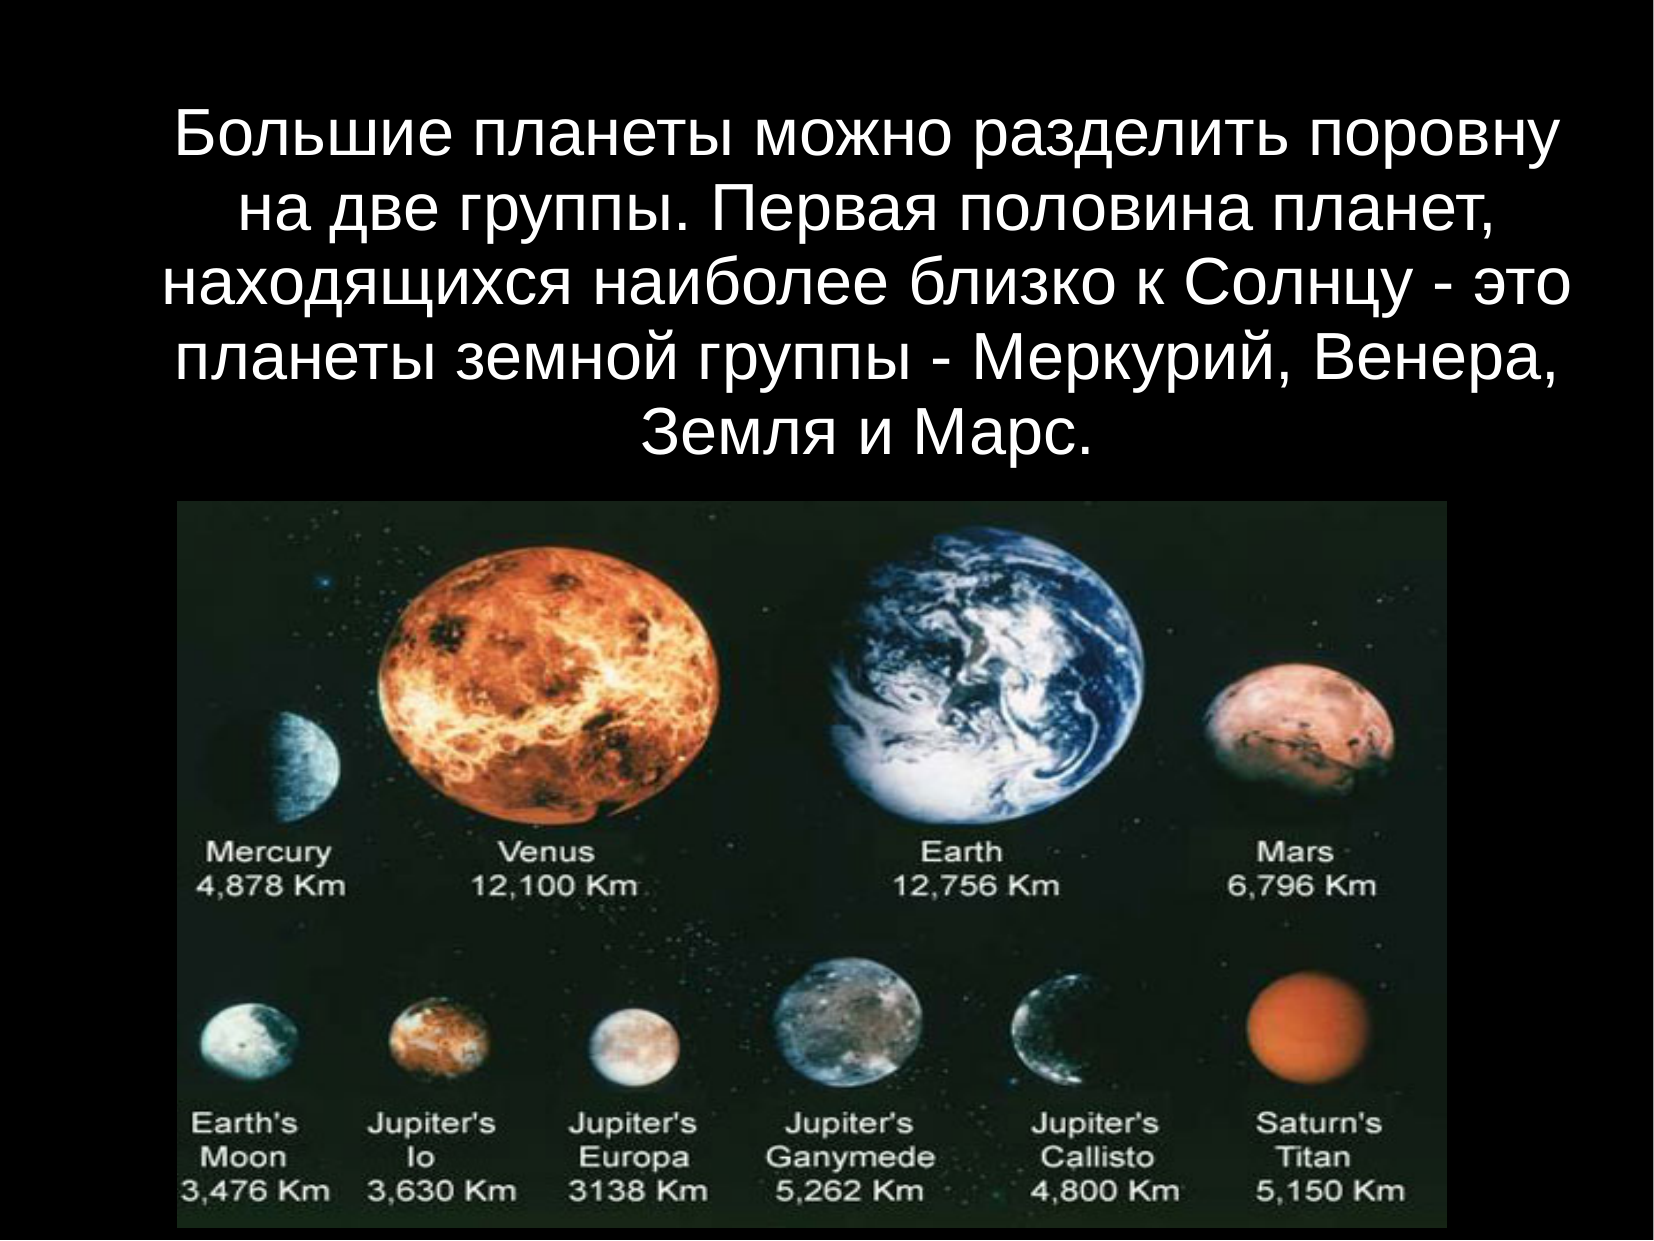

# Большие планеты можно разделить поровну на две группы. Первая половина планет, находящихся наиболее близко к Солнцу - это планеты земной группы - Меркурий, Венера, Земля и Марс.